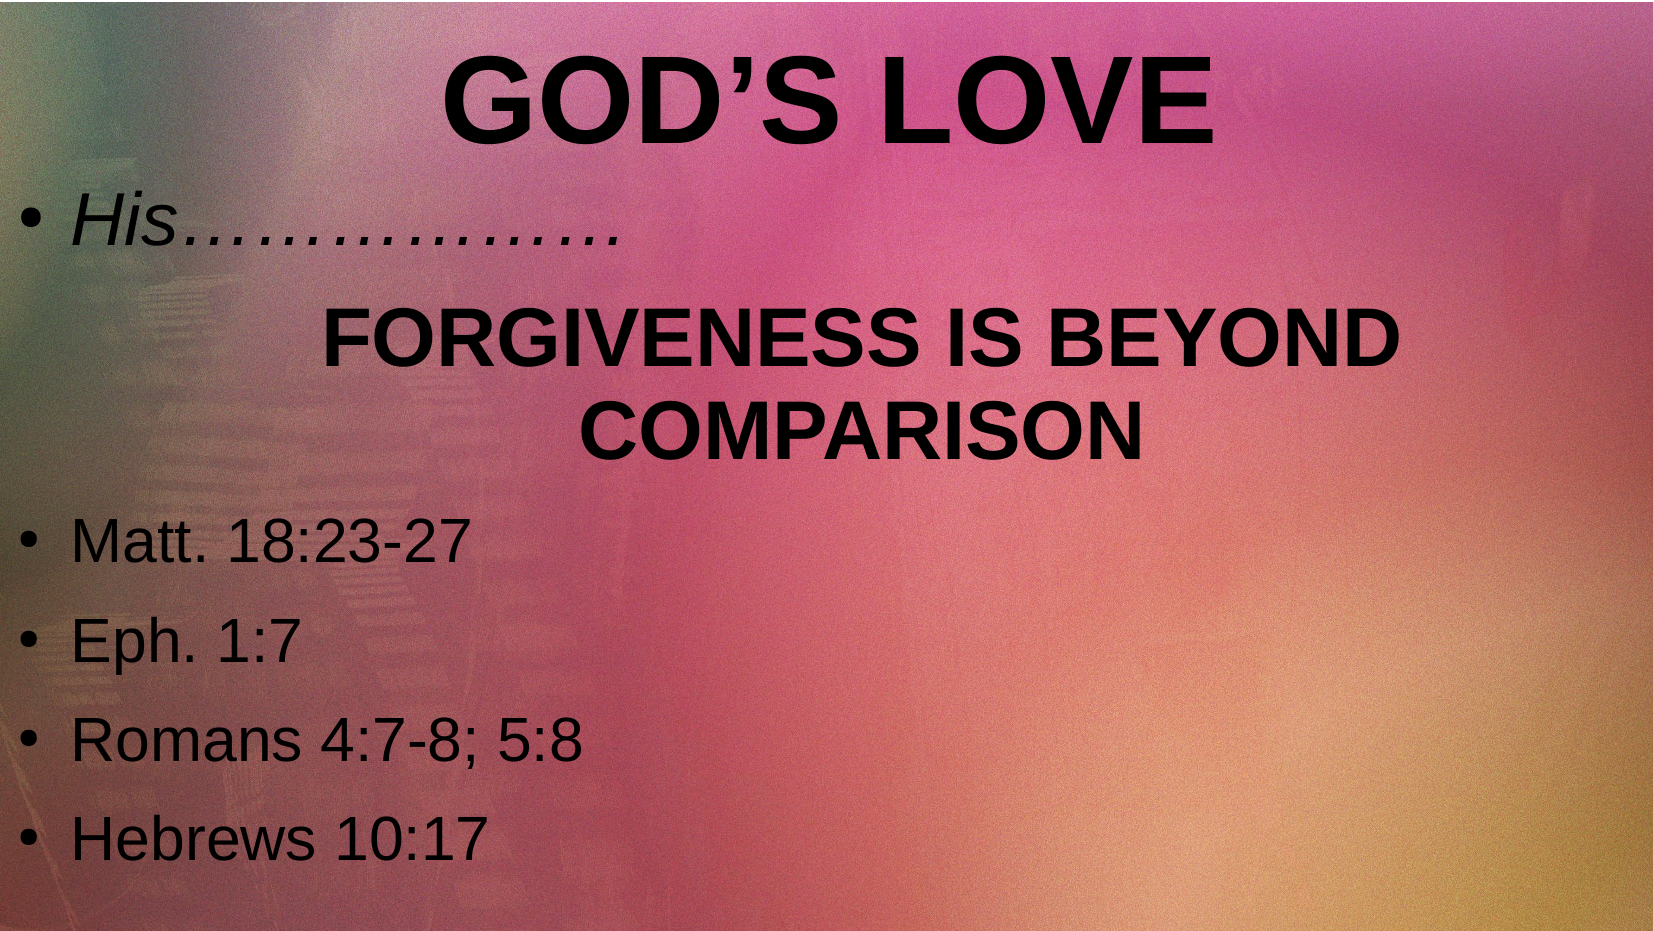

# GOD’S LOVE
His………………
FORGIVENESS IS BEYOND COMPARISON
Matt. 18:23-27
Eph. 1:7
Romans 4:7-8; 5:8
Hebrews 10:17